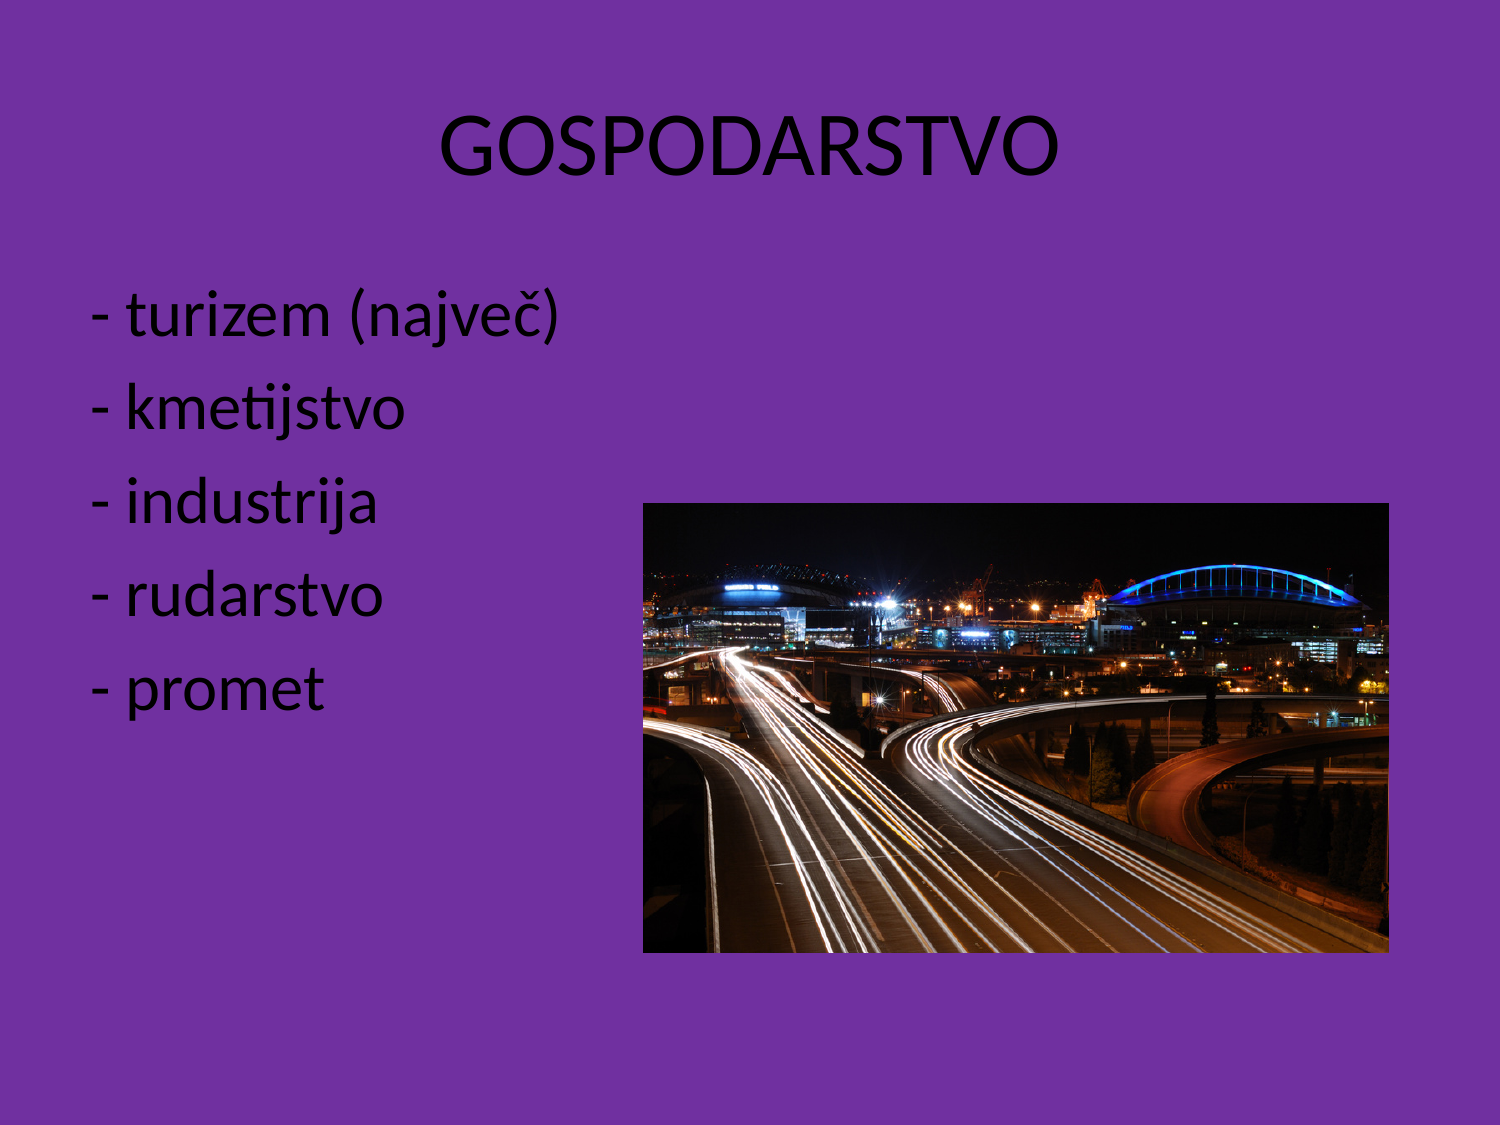

# GOSPODARSTVO
- turizem (največ)
- kmetijstvo
- industrija
- rudarstvo
- promet